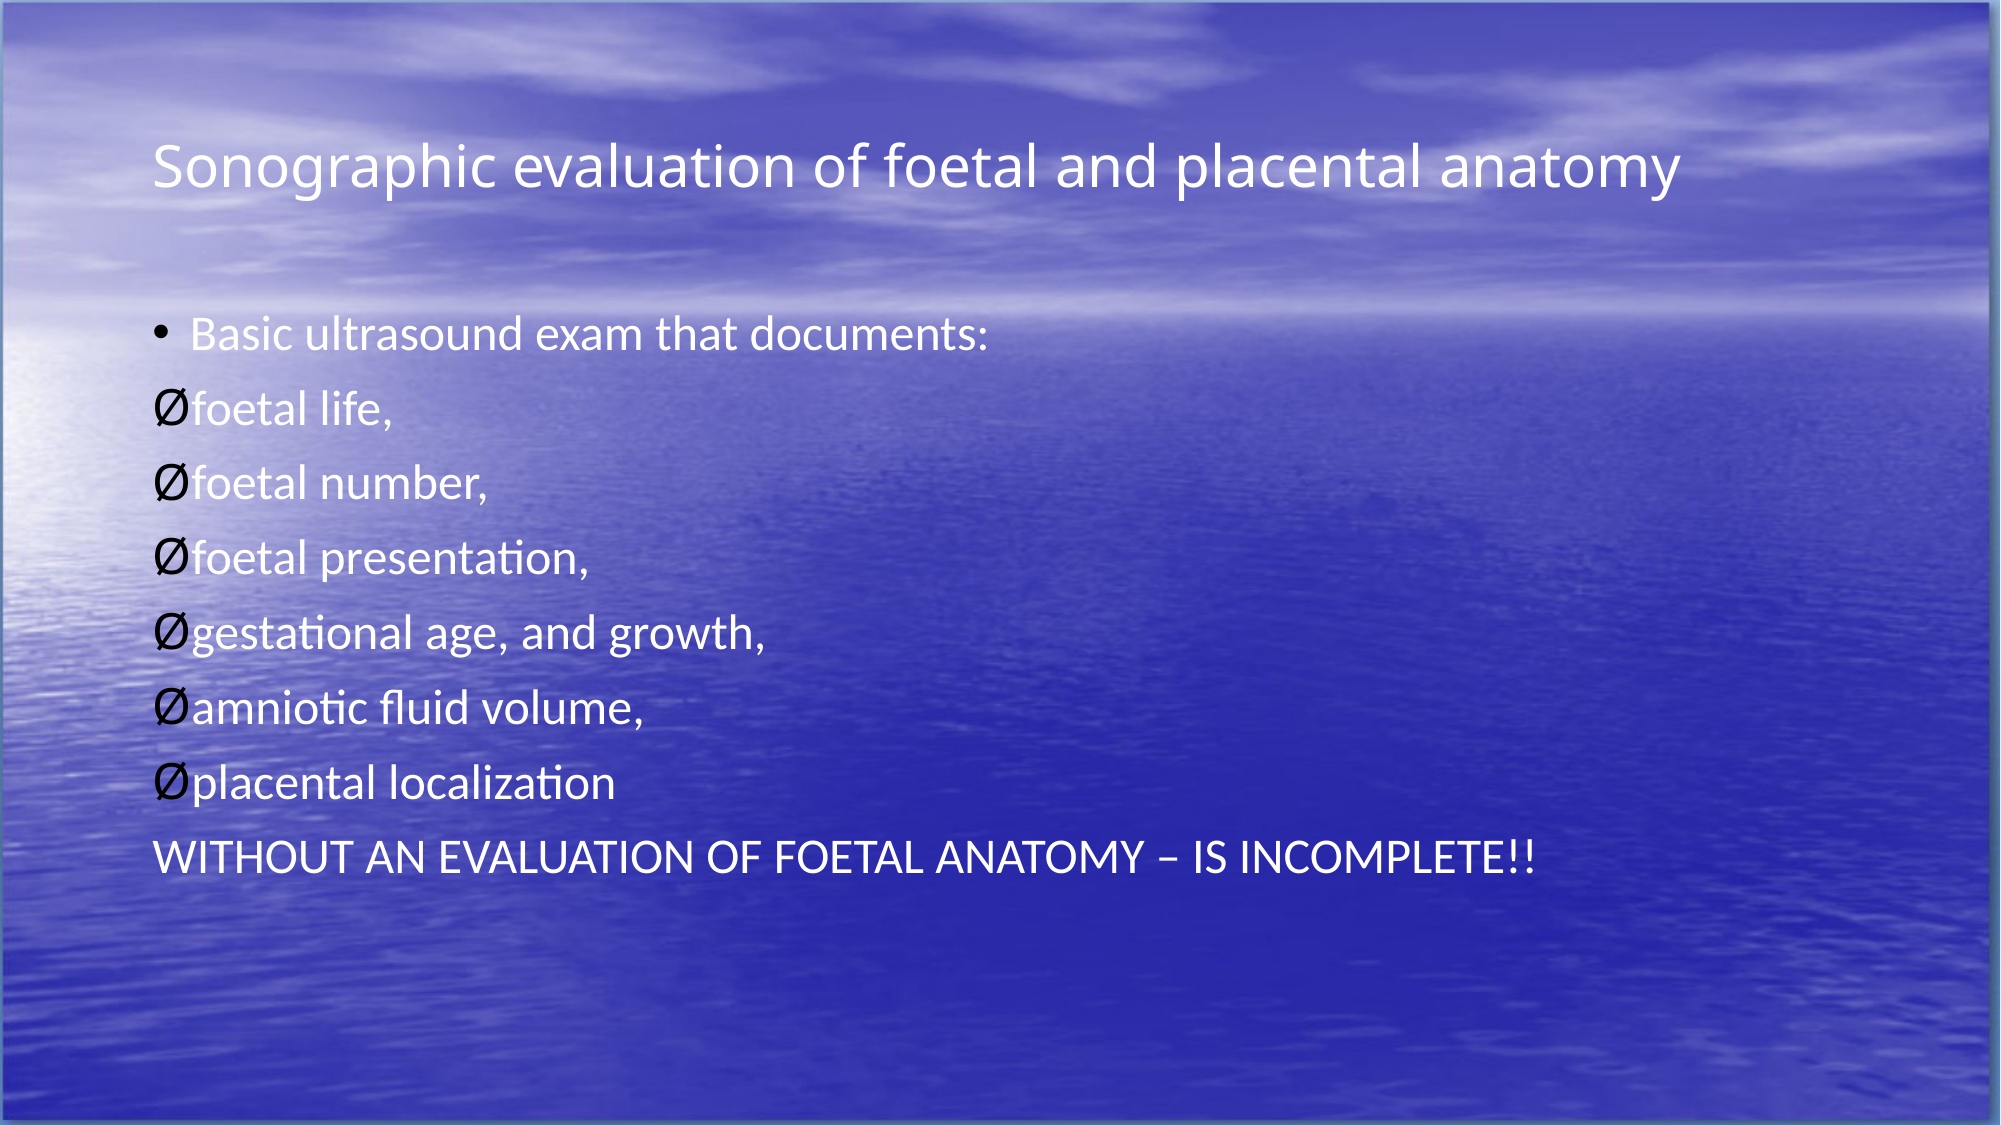

# Sonographic evaluation of foetal and placental anatomy
Basic ultrasound exam that documents:
foetal life,
foetal number,
foetal presentation,
gestational age, and growth,
amniotic fluid volume,
placental localization
WITHOUT AN EVALUATION OF FOETAL ANATOMY – IS INCOMPLETE!!